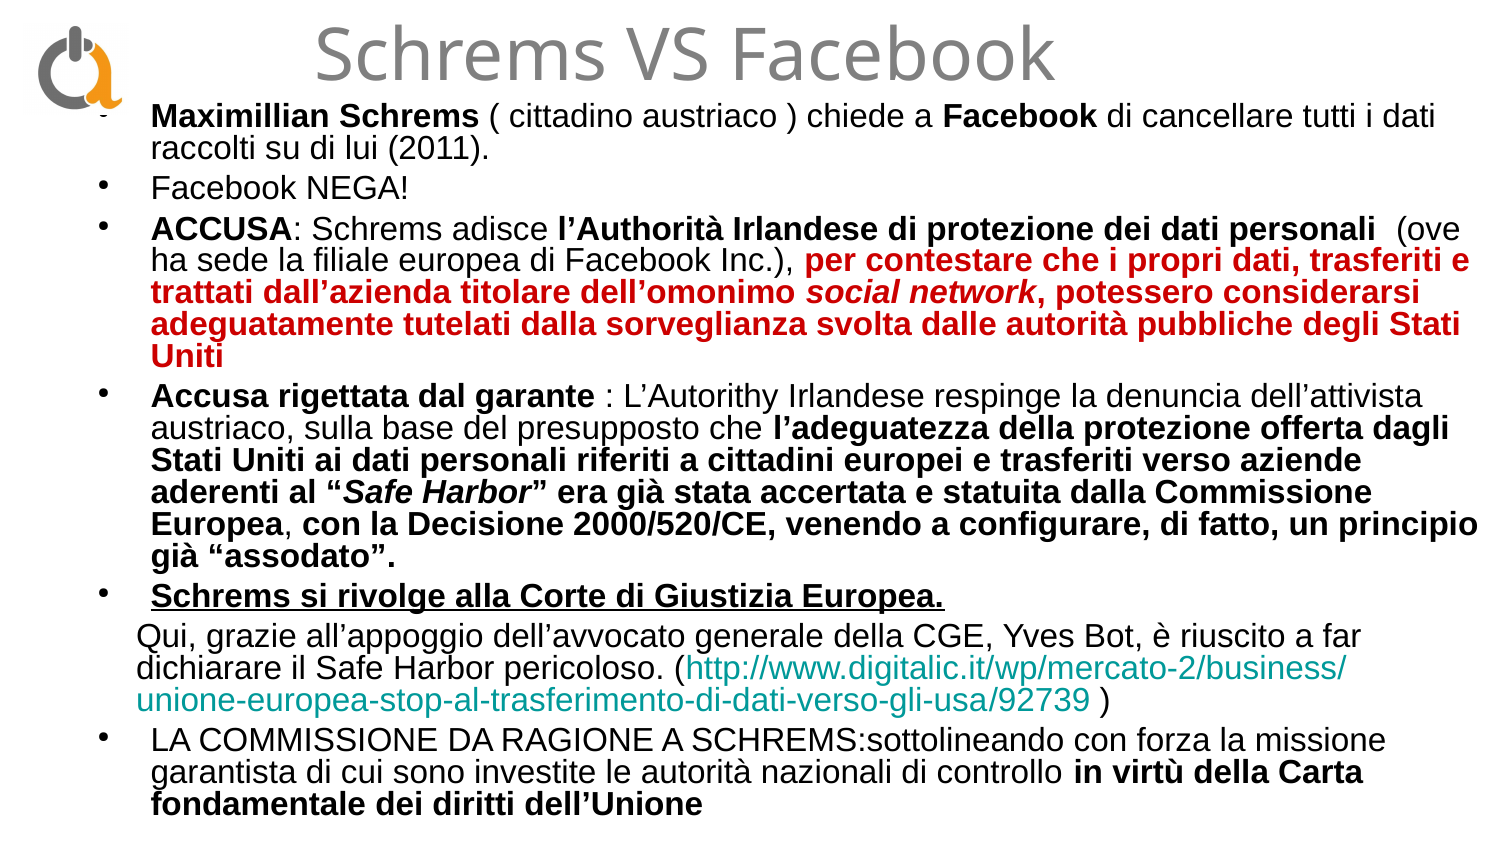

# Schrems VS Facebook
Maximillian Schrems ( cittadino austriaco ) chiede a Facebook di cancellare tutti i dati raccolti su di lui (2011).
Facebook NEGA!
ACCUSA: Schrems adisce l’Authorità Irlandese di protezione dei dati personali (ove ha sede la filiale europea di Facebook Inc.), per contestare che i propri dati, trasferiti e trattati dall’azienda titolare dell’omonimo social network, potessero considerarsi adeguatamente tutelati dalla sorveglianza svolta dalle autorità pubbliche degli Stati Uniti
Accusa rigettata dal garante : L’Autorithy Irlandese respinge la denuncia dell’attivista austriaco, sulla base del presupposto che l’adeguatezza della protezione offerta dagli Stati Uniti ai dati personali riferiti a cittadini europei e trasferiti verso aziende aderenti al “Safe Harbor” era già stata accertata e statuita dalla Commissione Europea, con la Decisione 2000/520/CE, venendo a configurare, di fatto, un principio già “assodato”.
Schrems si rivolge alla Corte di Giustizia Europea.
	Qui, grazie all’appoggio dell’avvocato generale della CGE, Yves Bot, è riuscito a far dichiarare il Safe Harbor pericoloso. (http://www.digitalic.it/wp/mercato-2/business/unione-europea-stop-al-trasferimento-di-dati-verso-gli-usa/92739 )
LA COMMISSIONE DA RAGIONE A SCHREMS:sottolineando con forza la missione garantista di cui sono investite le autorità nazionali di controllo in virtù della Carta fondamentale dei diritti dell’Unione